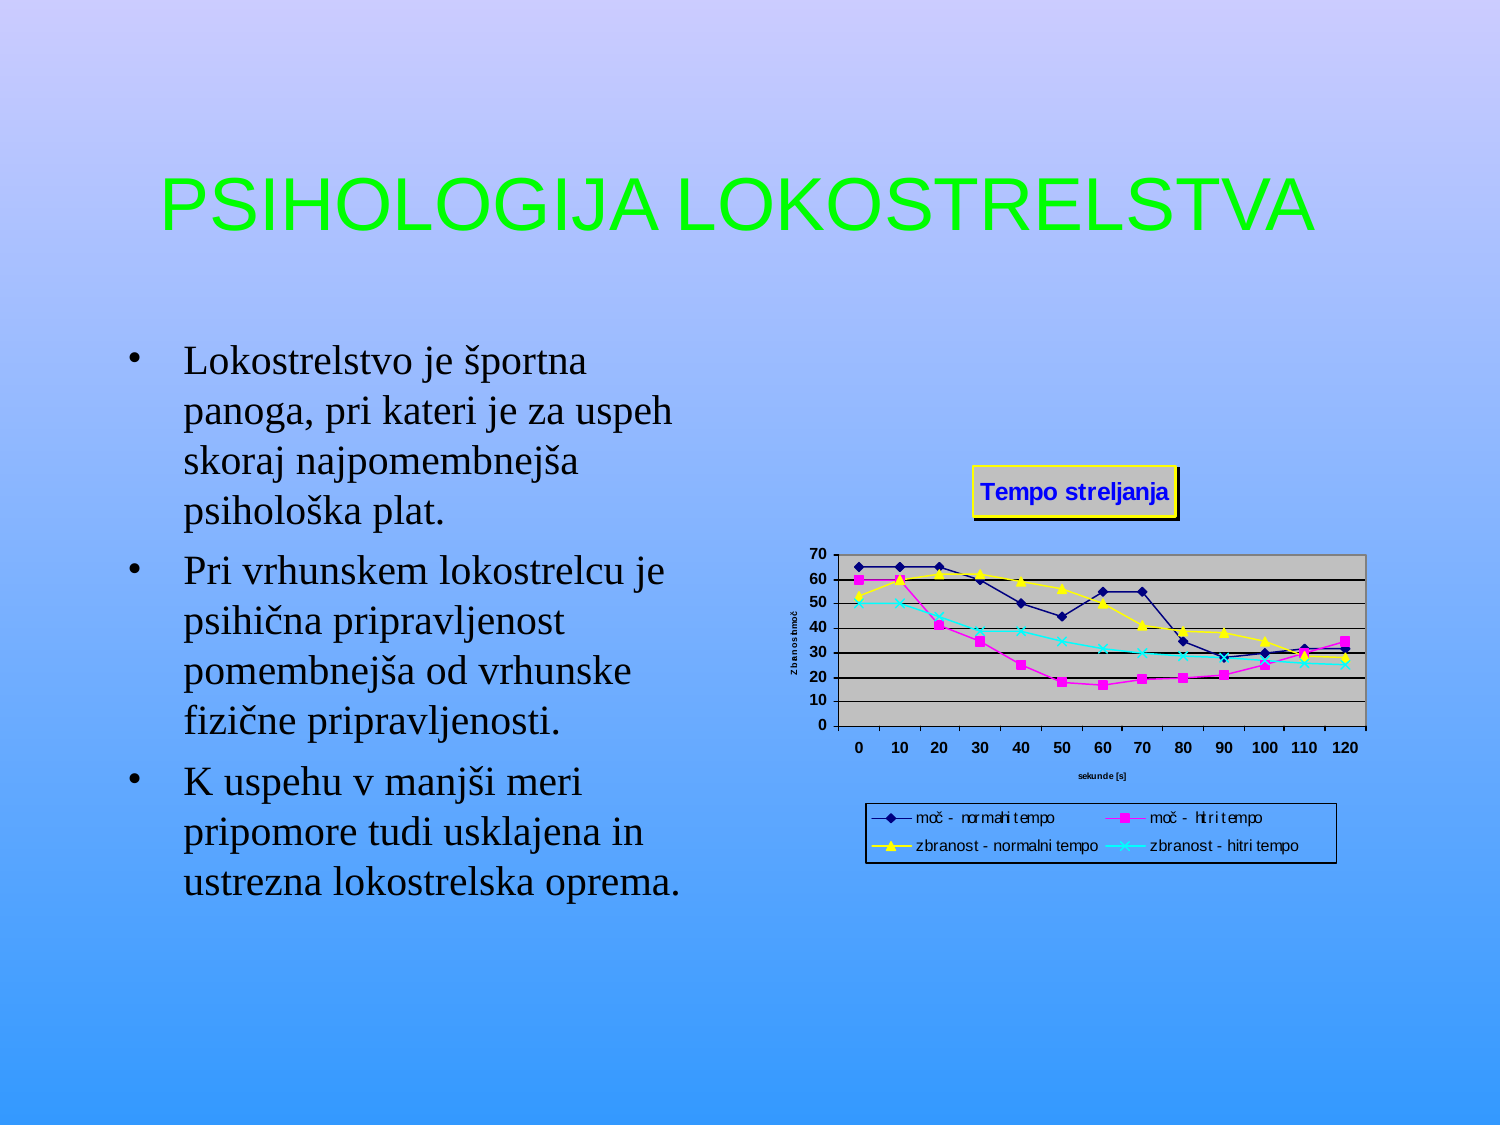

# PSIHOLOGIJA LOKOSTRELSTVA
Lokostrelstvo je športna panoga, pri kateri je za uspeh skoraj najpomembnejša psihološka plat.
Pri vrhunskem lokostrelcu je psihična pripravljenost pomembnejša od vrhunske fizične pripravljenosti.
K uspehu v manjši meri pripomore tudi usklajena in ustrezna lokostrelska oprema.